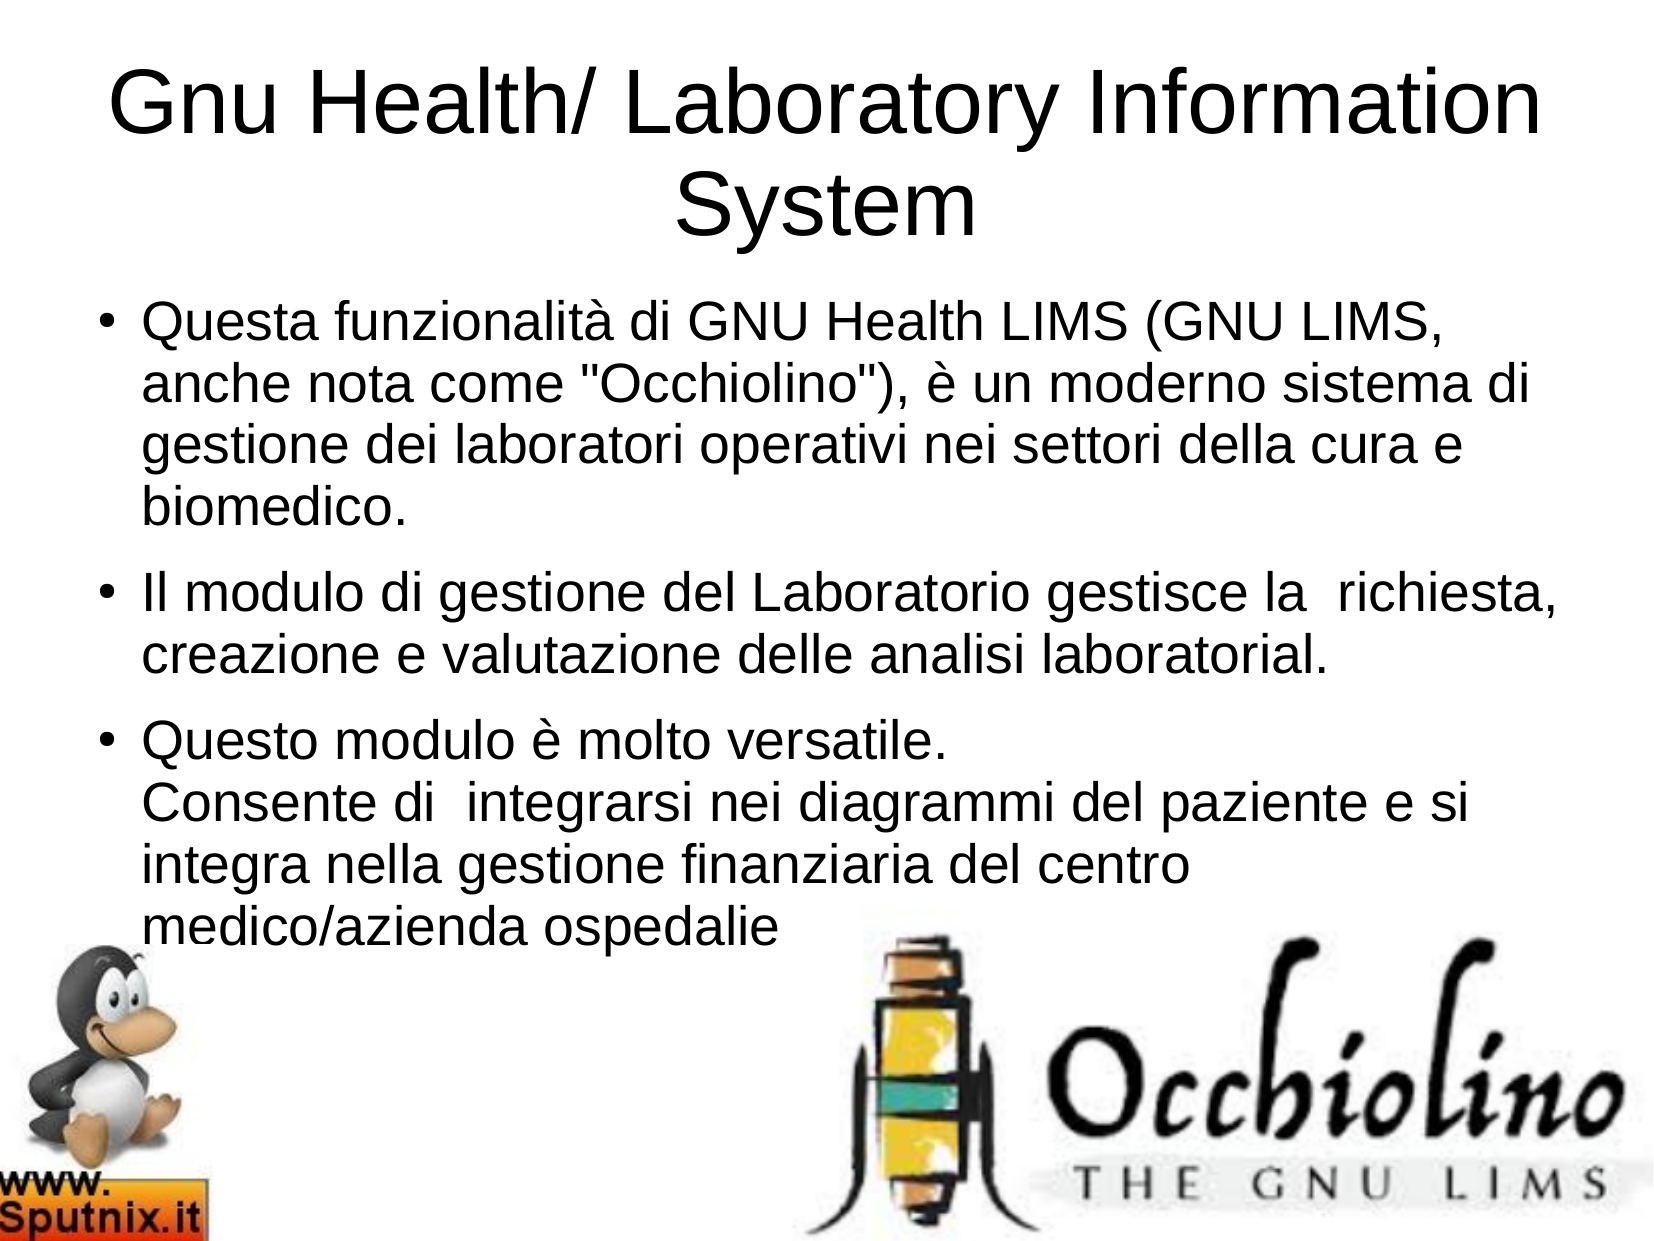

# Gnu Health/ Laboratory Information System
Questa funzionalità di GNU Health LIMS (GNU LIMS, anche nota come "Occhiolino"), è un moderno sistema di gestione dei laboratori operativi nei settori della cura e biomedico.
Il modulo di gestione del Laboratorio gestisce la richiesta, creazione e valutazione delle analisi laboratorial.
Questo modulo è molto versatile.
Consente di integrarsi nei diagrammi del paziente e si integra nella gestione finanziaria del centro medico/azienda ospedaliera.